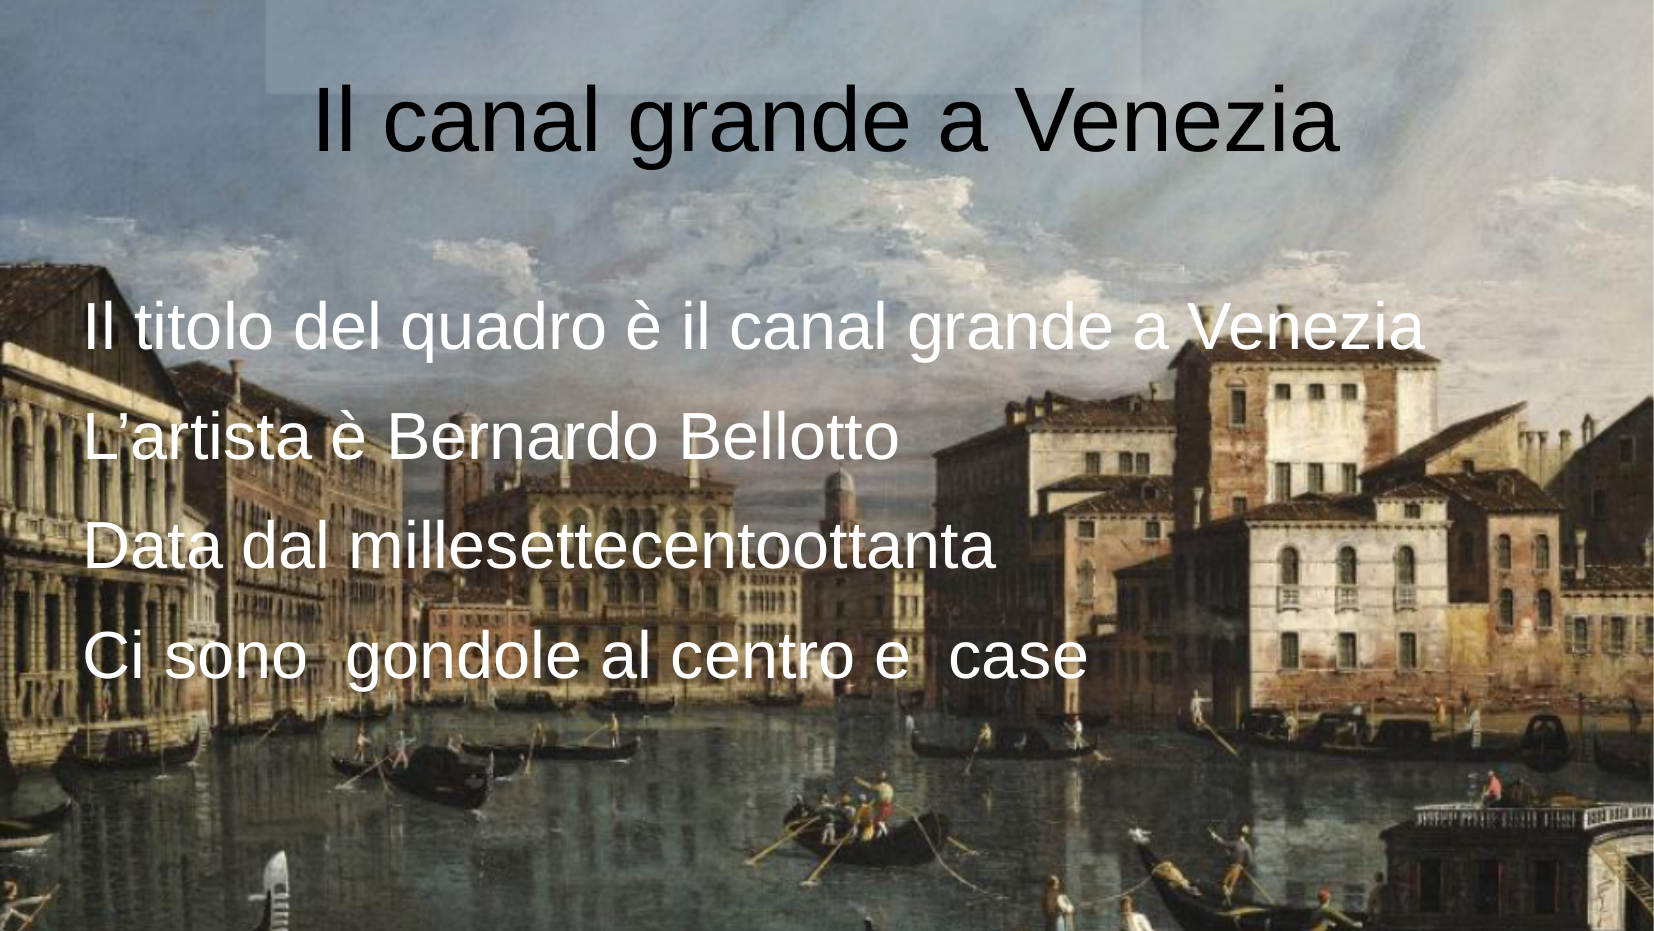

# Il canal grande a Venezia
Il titolo del quadro è il canal grande a Venezia
L’artista è Bernardo Bellotto
Data dal millesettecentoottanta
Ci sono gondole al centro e case